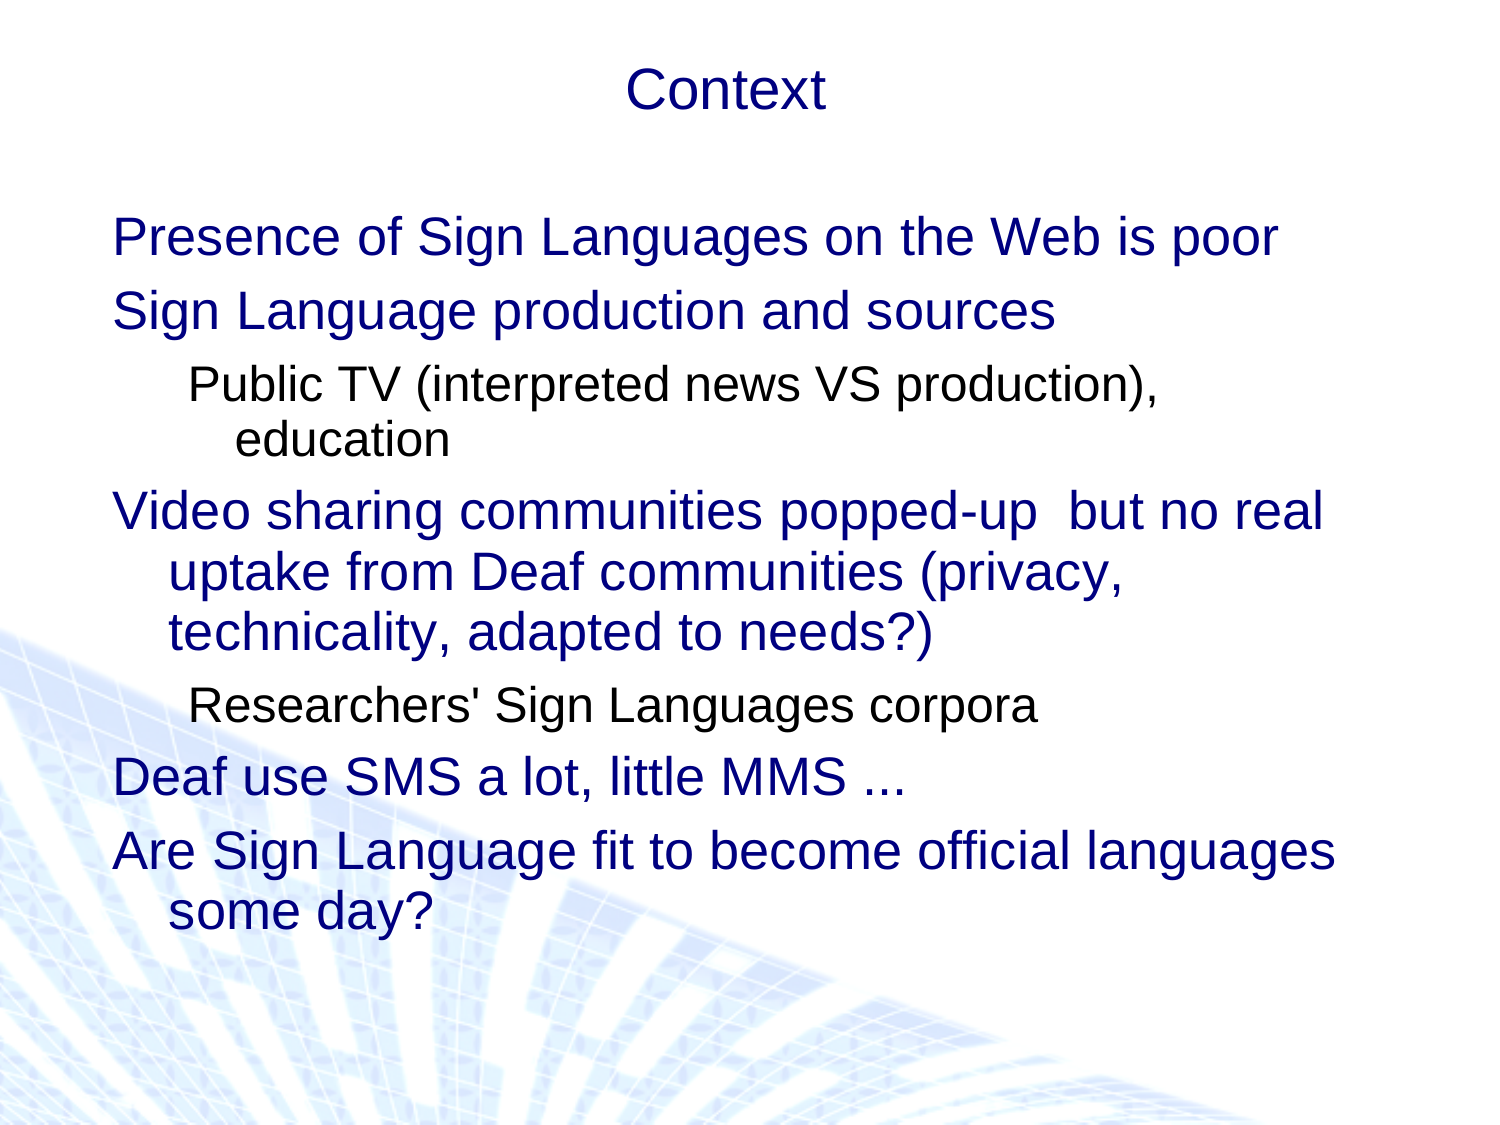

# Context
Presence of Sign Languages on the Web is poor
Sign Language production and sources
Public TV (interpreted news VS production), education
Video sharing communities popped-up but no real uptake from Deaf communities (privacy, technicality, adapted to needs?)
Researchers' Sign Languages corpora
Deaf use SMS a lot, little MMS ...
Are Sign Language fit to become official languages some day?